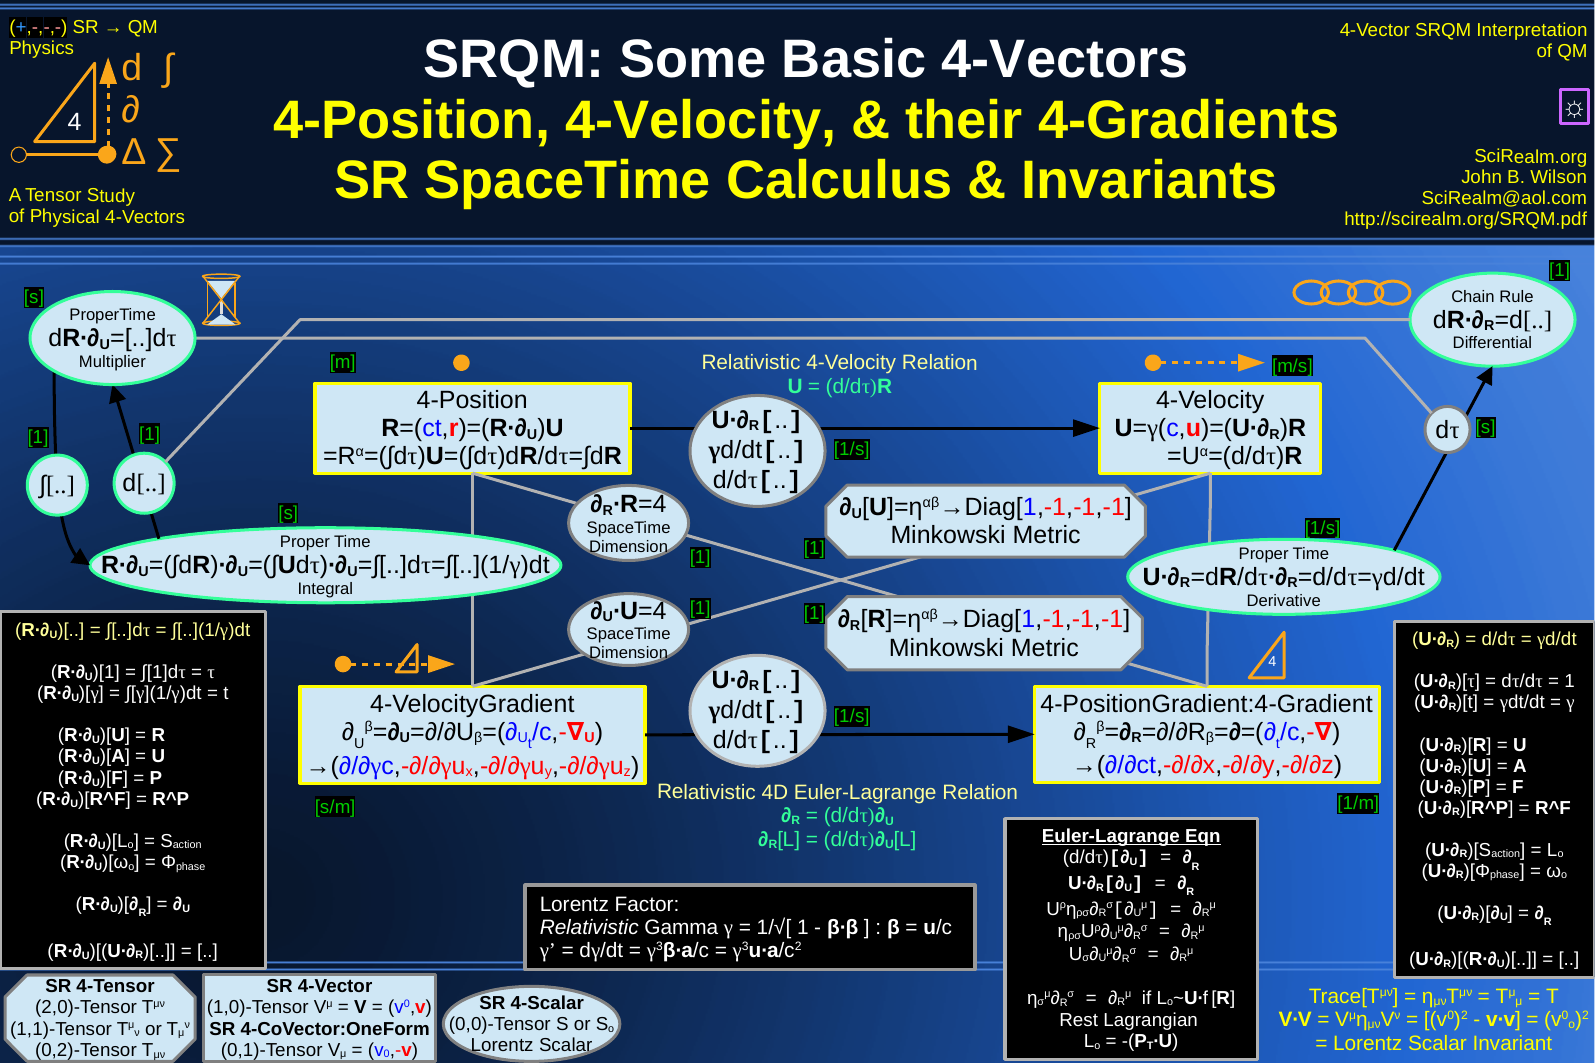

# SRQM: Some Basic 4-Vectors 4-Position, 4-Velocity, & their 4-Gradients SR SpaceTime Calculus & Invariants
(+,-,-,-) SR → QM
Physics
A Tensor Study
of Physical 4-Vectors
4-Vector SRQM Interpretation
of QM
SciRealm.org
John B. Wilson
SciRealm@aol.com
http://scirealm.org/SRQM.pdf
d ∫
∂
Δ ∑
4
☼
[1]
Chain Rule
dR∙∂R=d[..]
Differential
[s]
ProperTime
dR∙∂U=[..]dτ
Multiplier
Relativistic 4-Velocity Relation
U = (d/dτ)R
[m]
[m/s]
4-Position
R=(ct,r)=(R∙∂U)U
=Rα=(∫dτ)U=(∫dτ)dR/dτ=∫dR
4-Velocity
U=γ(c,u)=(U∙∂R)R
 =Uα=(d/dτ)R
U∙∂R[..]
γd/dt[..]
d/dτ[..]
dτ
[s]
[1]
[1]
[1/s]
d[..]
∫[..]
∂U[U]=ηαβ→Diag[1,-1,-1,-1]
Minkowski Metric
∂R∙R=4
SpaceTime
Dimension
[s]
[1/s]
Proper Time
R∙∂U=(∫dR)∙∂U=(∫Udτ)∙∂U=∫[..]dτ=∫[..](1/γ)dt
Integral
[1]
Proper Time
U∙∂R=dR/dτ∙∂R=d/dτ=γd/dt
Derivative
[1]
[1]
∂U∙U=4
SpaceTime
Dimension
[1]
∂R[R]=ηαβ→Diag[1,-1,-1,-1]
Minkowski Metric
(R∙∂U)[..] = ∫[..]dτ = ∫[..](1/γ)dt
(R∙∂U)[1] = ∫[1]dτ = τ
(R∙∂U)[γ] = ∫[γ](1/γ)dt = t
(R∙∂U)[U] = R
(R∙∂U)[A] = U
(R∙∂U)[F] = P
 (R∙∂U)[R^F] = R^P
(R∙∂U)[Lo] = Saction
(R∙∂U)[ωo] = Φphase
(R∙∂U)[∂R] = ∂U
(R∙∂U)[(U∙∂R)[..]] = [..]
(U∙∂R) = d/dτ = γd/dt
(U∙∂R)[τ] = dτ/dτ = 1
(U∙∂R)[t] = γdt/dt = γ
(U∙∂R)[R] = U
(U∙∂R)[U] = A
(U∙∂R)[P] = F
(U∙∂R)[R^P] = R^F
(U∙∂R)[Saction] = Lo
(U∙∂R)[Φphase] = ωo
(U∙∂R)[∂U] = ∂R
(U∙∂R)[(R∙∂U)[..]] = [..]
4
U∙∂R[..]
γd/dt[..]
d/dτ[..]
4-VelocityGradient
∂Uβ=∂U=∂/∂Uβ=(∂Ut/c,-∇U)
→(∂/∂γc,-∂/∂γux,-∂/∂γuy,-∂/∂γuz)
4-PositionGradient:4-Gradient
∂Rβ=∂R=∂/∂Rβ=∂=(∂t/c,-∇)
→(∂/∂ct,-∂/∂x,-∂/∂y,-∂/∂z)
[1/s]
Relativistic 4D Euler-Lagrange Relation
∂R = (d/dτ)∂U
∂R[L] = (d/dτ)∂U[L]
[1/m]
[s/m]
Euler-Lagrange Eqn
(d/dτ)[∂U] = ∂R
U∙∂R[∂U] = ∂R
Uρηρσ∂Rσ[∂Uμ] = ∂Rμ
ηρσUρ∂Uμ∂Rσ = ∂Rμ
Uσ∂Uμ∂Rσ = ∂Rμ
ησμ∂Rσ = ∂Rμ if Lo~U∙f [R]
Rest Lagrangian
Lo = -(PT∙U)
Lorentz Factor:
Relativistic Gamma γ = 1/√[ 1 - β∙β ] : β = u/c
γ’ = dγ/dt = γ3β∙a/c = γ3u∙a/c2
SR 4-Tensor
(2,0)-Tensor Tμν
(1,1)-Tensor Tμν or Tμν
(0,2)-Tensor Tμν
SR 4-Vector
(1,0)-Tensor Vμ = V = (v0,v)
SR 4-CoVector:OneForm
(0,1)-Tensor Vμ = (v0,-v)
Trace[Tμν] = ημνTμν = Tμμ = T
V∙V = VμημνVν = [(v0)2 - v∙v] = (v0o)2
= Lorentz Scalar Invariant
SR 4-Scalar
(0,0)-Tensor S or So
Lorentz Scalar